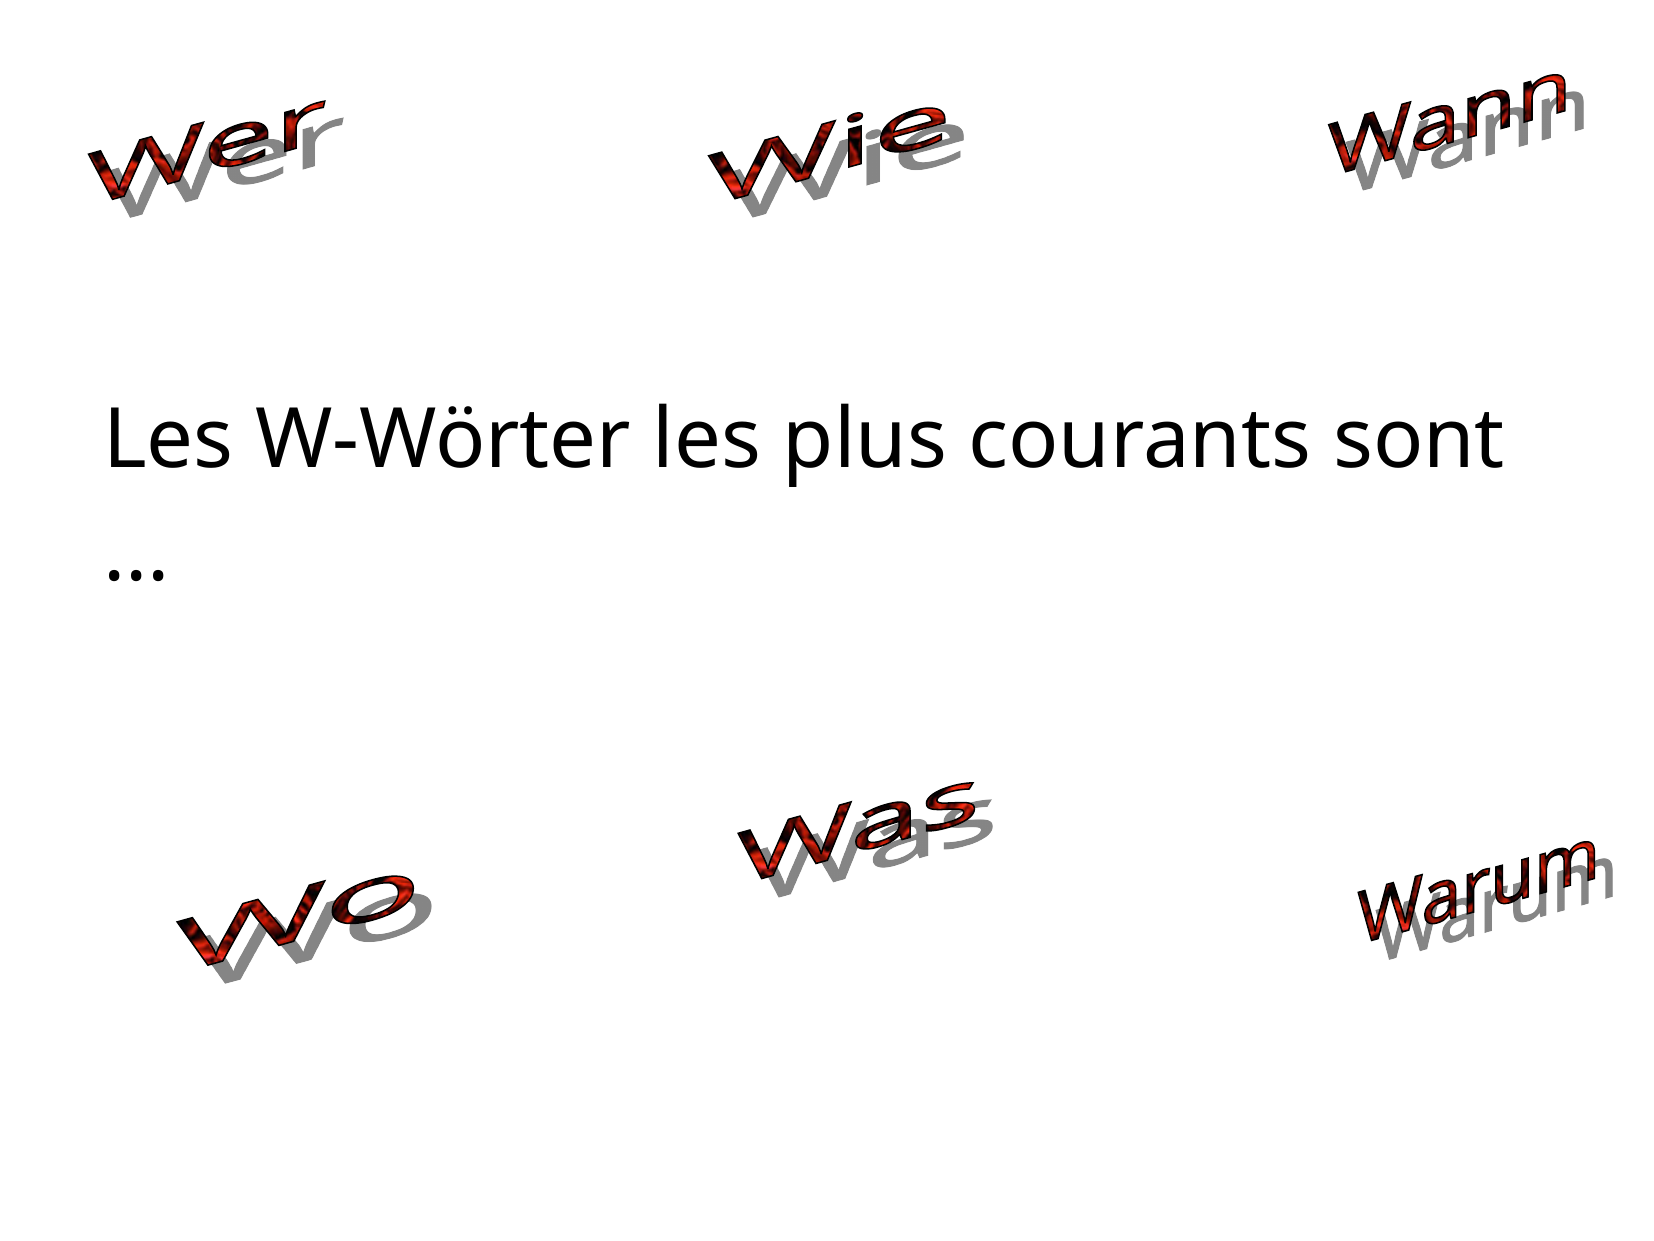

Wann
Wer
Wie
Les W-Wörter les plus courants sont ...
Was
Warum
Wo